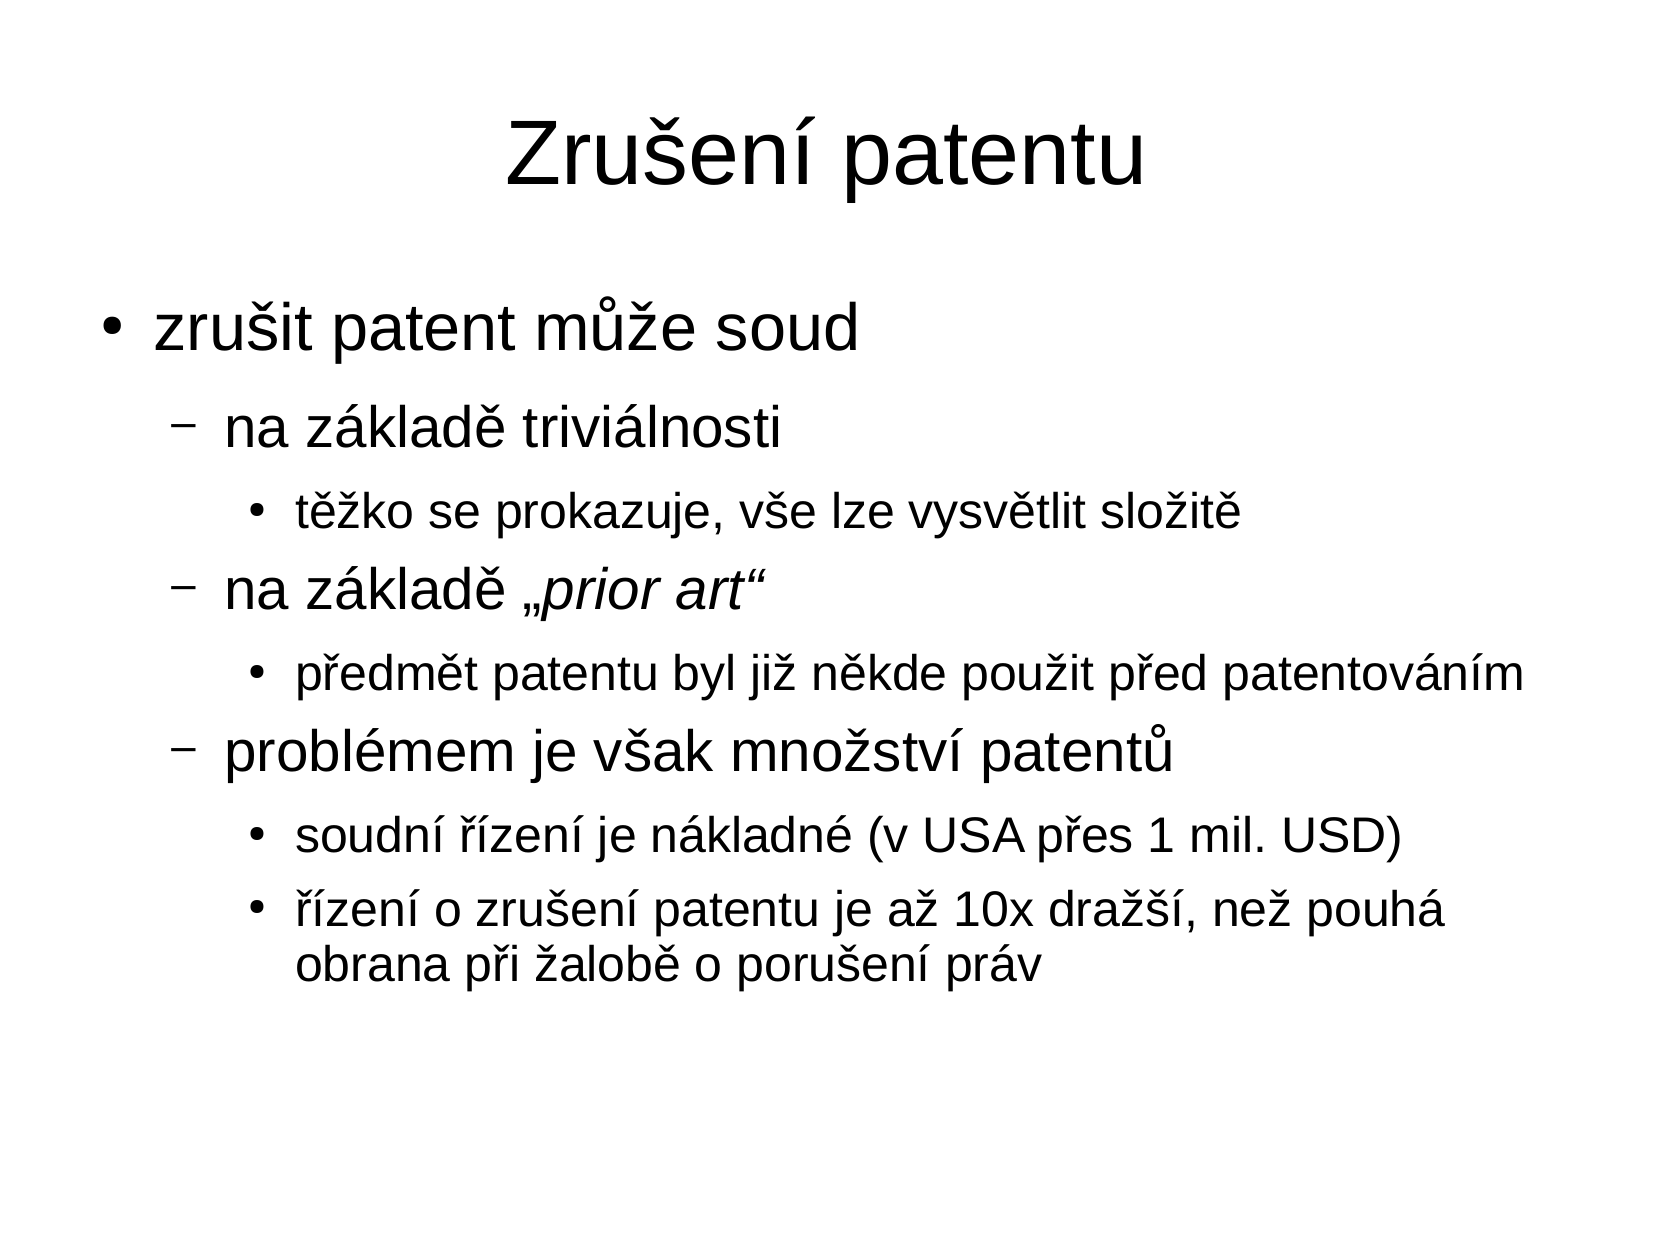

# Zrušení patentu
zrušit patent může soud
na základě triviálnosti
těžko se prokazuje, vše lze vysvětlit složitě
na základě „prior art“
předmět patentu byl již někde použit před patentováním
problémem je však množství patentů
soudní řízení je nákladné (v USA přes 1 mil. USD)
řízení o zrušení patentu je až 10x dražší, než pouhá obrana při žalobě o porušení práv